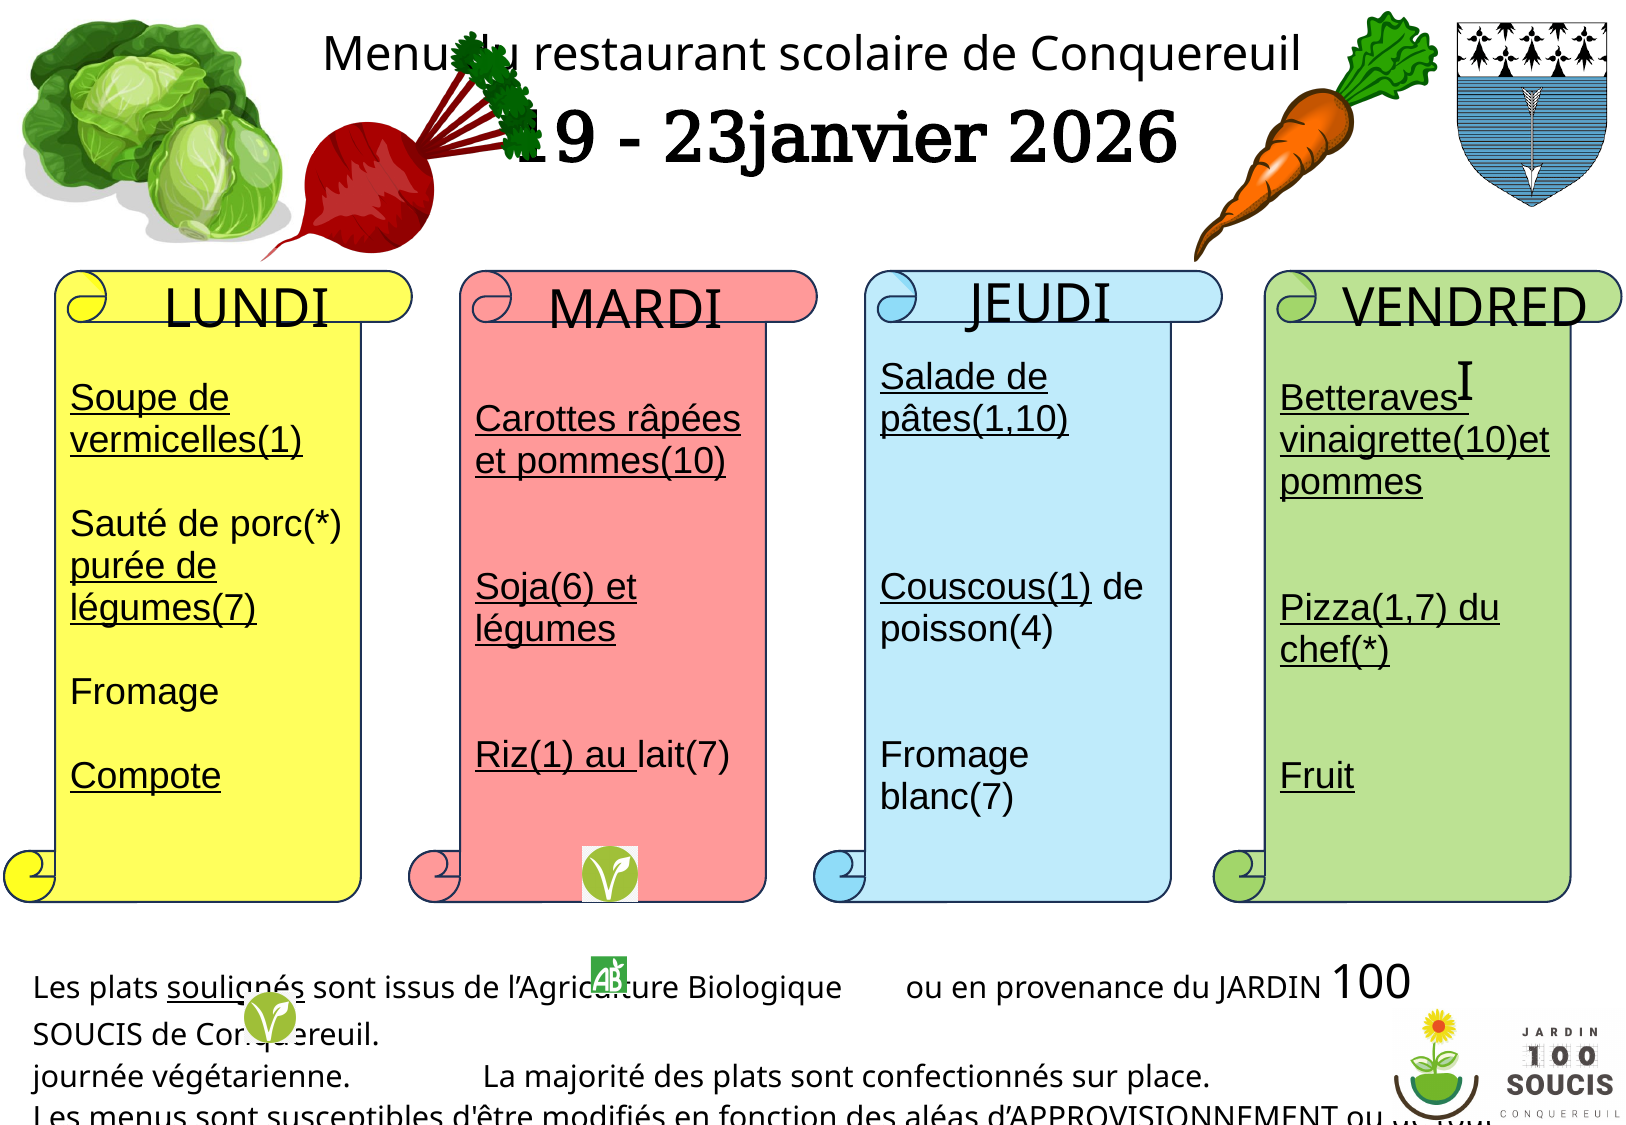

Menu du restaurant scolaire de Conquereuil
Les plats soulignés sont issus de l’Agriculture Biologique	 ou en provenance du JARDIN 100 SOUCIS de Conquereuil.
journée végétarienne.		La majorité des plats sont confectionnés sur place.
Les menus sont susceptibles d'être modifiés en fonction des aléas d’APPROVISIONNEMENT ou de tout autre imprévu.
19 - 23janvier 2026
JEUDI
VENDREDI
LUNDI
MARDI
Soupe de vermicelles(1)
Sauté de porc(*) purée de légumes(7)
Fromage
Compote
Carottes râpées et pommes(10)
Soja(6) et légumes
Riz(1) au lait(7)
Salade de pâtes(1,10)
Couscous(1) de poisson(4)
Fromage blanc(7)
Betteraves vinaigrette(10)et pommes
Pizza(1,7) du chef(*)
Fruit